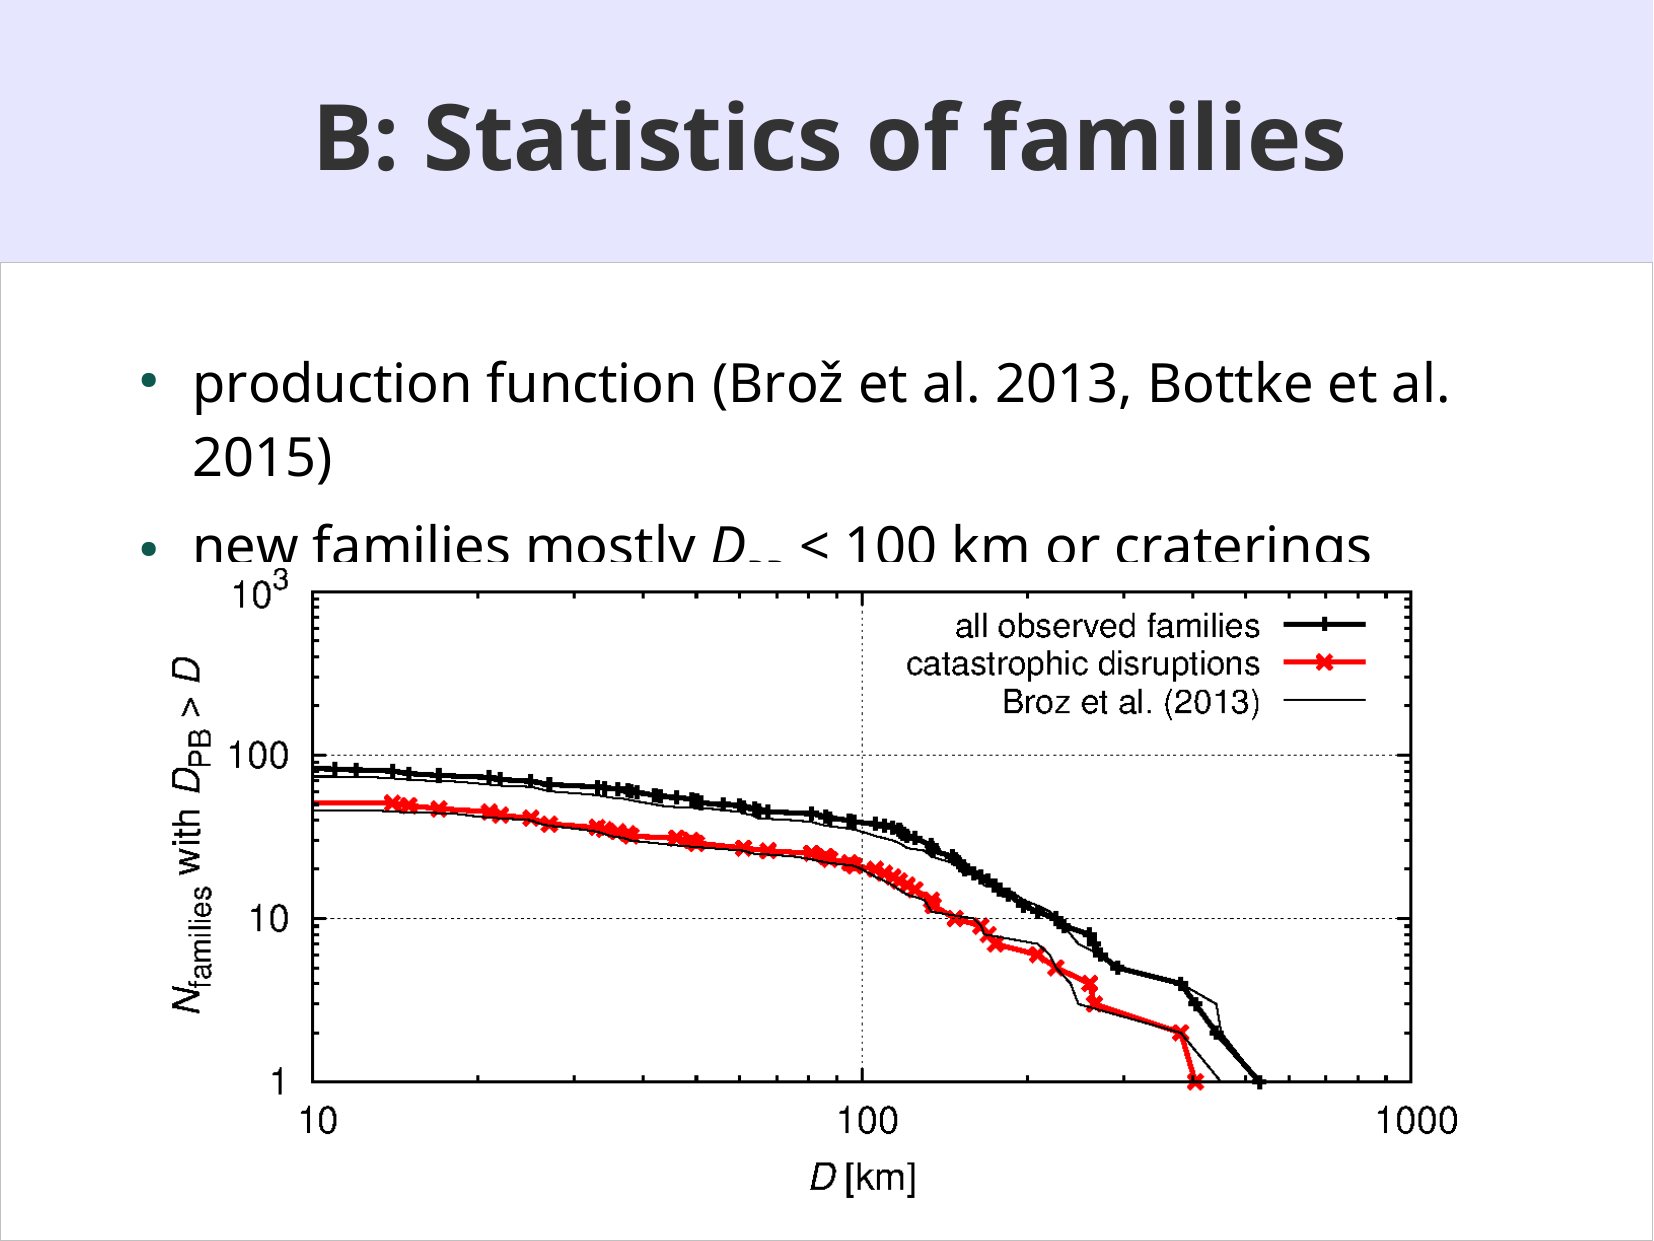

# B: Statistics of families
production function (Brož et al. 2013, Bottke et al. 2015)
new families mostly DPB < 100 km or craterings